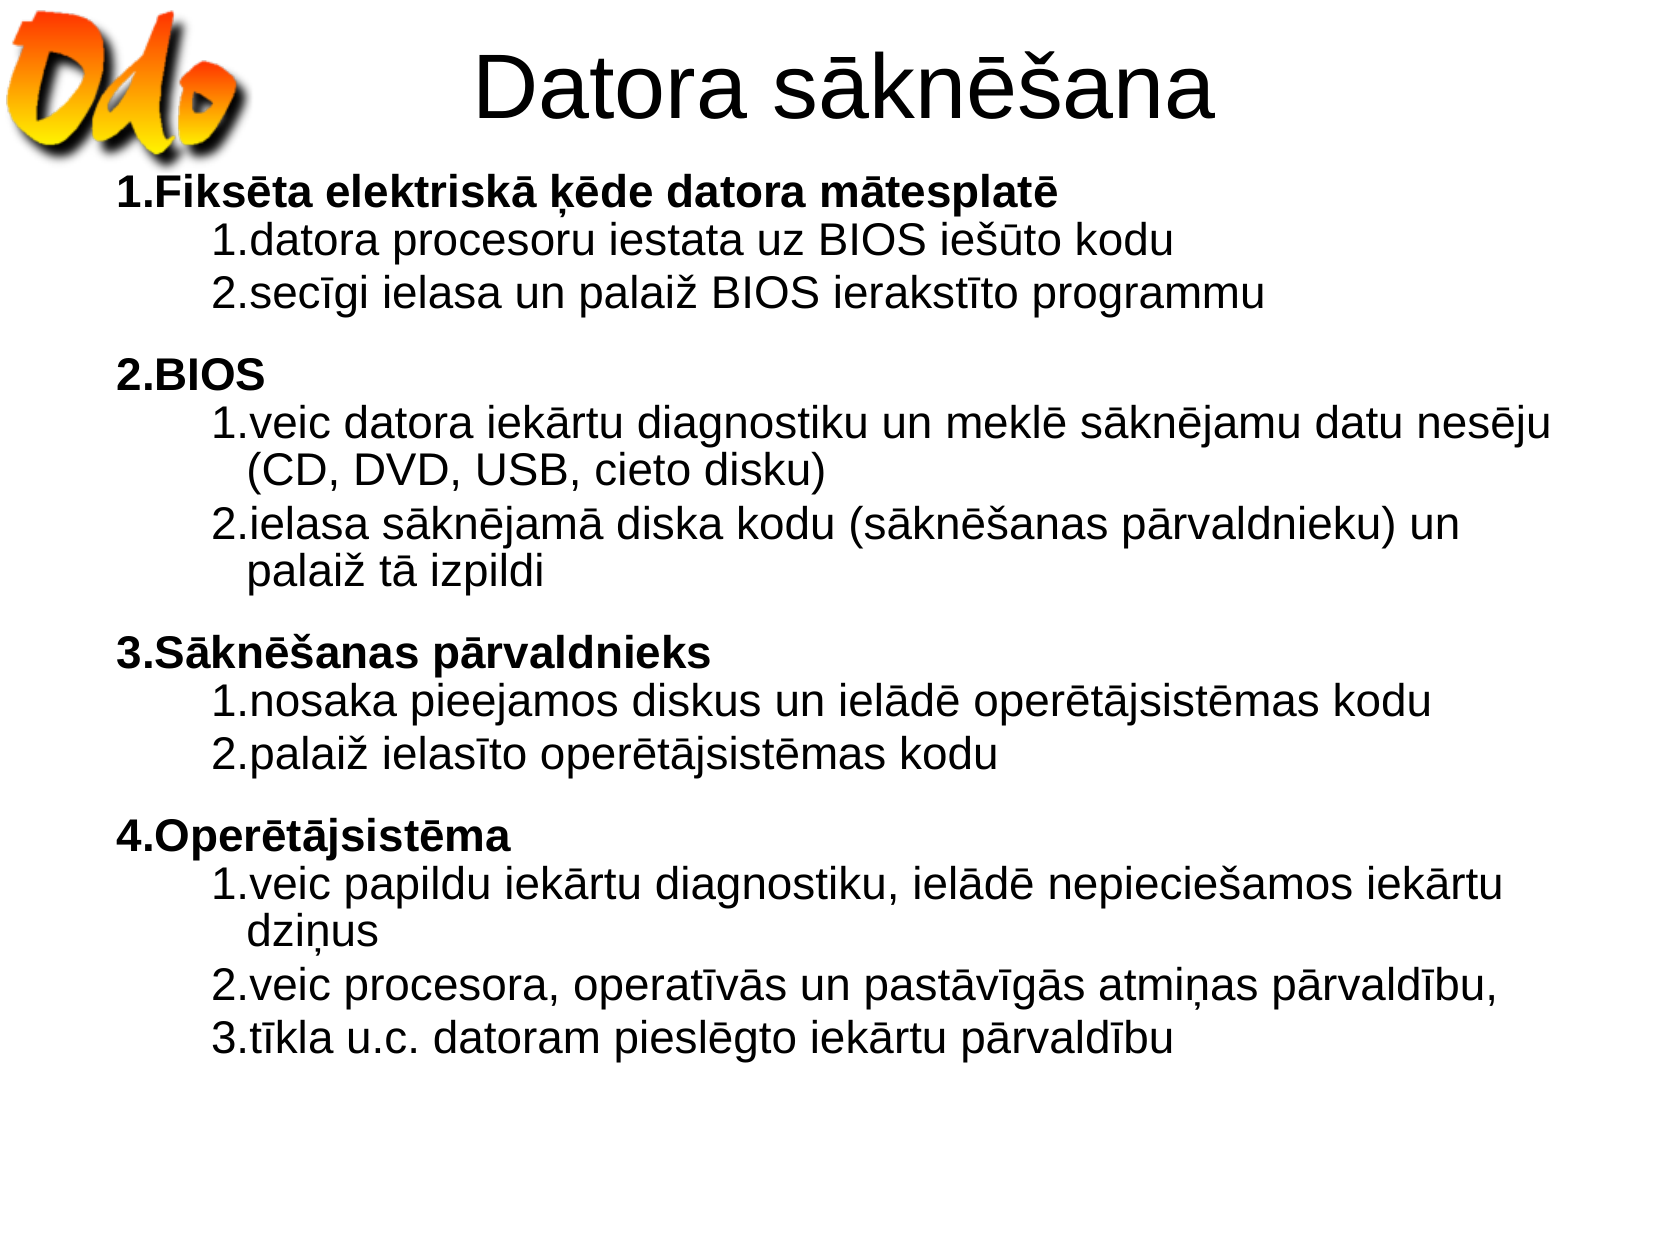

# Datora sāknēšana
Fiksēta elektriskā ķēde datora mātesplatē
datora procesoru iestata uz BIOS iešūto kodu
secīgi ielasa un palaiž BIOS ierakstīto programmu
BIOS
veic datora iekārtu diagnostiku un meklē sāknējamu datu nesēju (CD, DVD, USB, cieto disku)
ielasa sāknējamā diska kodu (sāknēšanas pārvaldnieku) un palaiž tā izpildi
Sāknēšanas pārvaldnieks
nosaka pieejamos diskus un ielādē operētājsistēmas kodu
palaiž ielasīto operētājsistēmas kodu
Operētājsistēma
veic papildu iekārtu diagnostiku, ielādē nepieciešamos iekārtu dziņus
veic procesora, operatīvās un pastāvīgās atmiņas pārvaldību,
tīkla u.c. datoram pieslēgto iekārtu pārvaldību